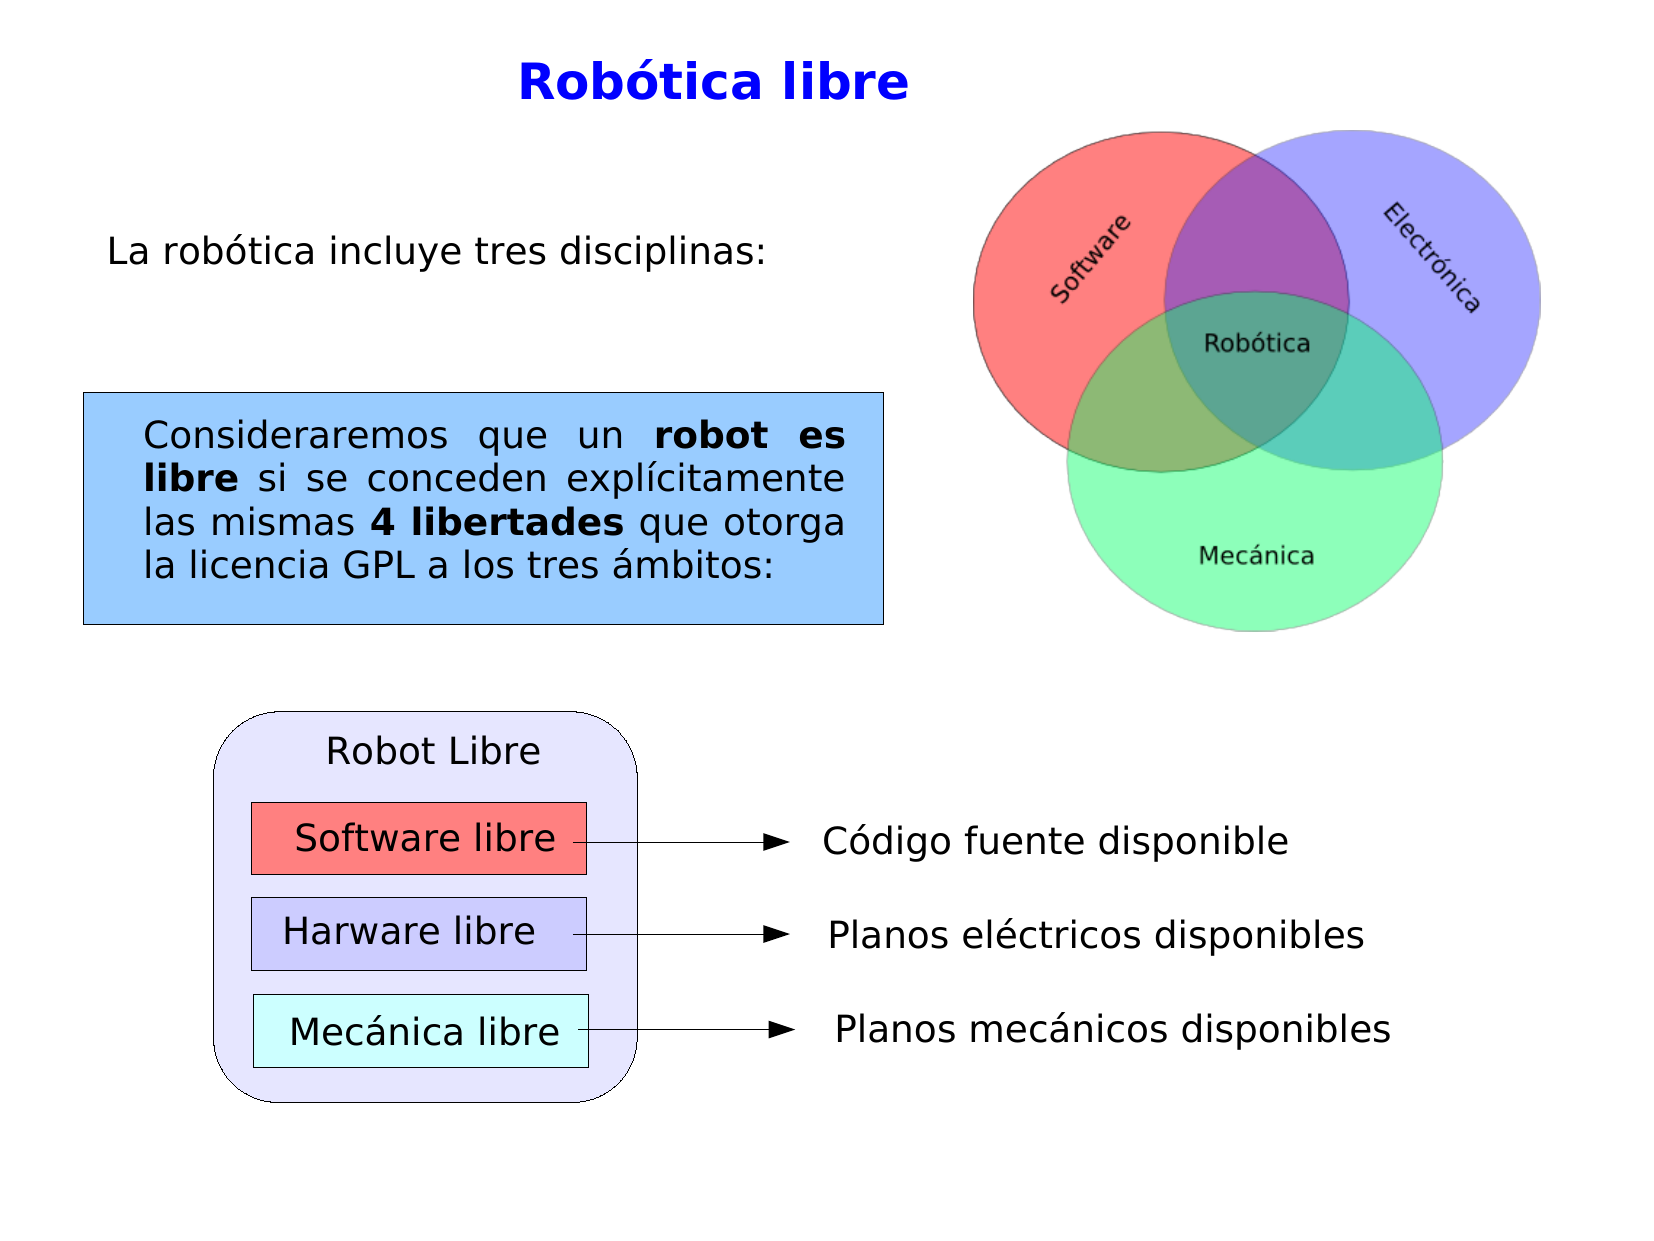

Robótica libre
 La robótica incluye tres disciplinas:
Consideraremos que un robot es libre si se conceden explícitamente las mismas 4 libertades que otorga la licencia GPL a los tres ámbitos:
Robot Libre
Software libre
Harware libre
Mecánica libre
Código fuente disponible
Planos eléctricos disponibles
Planos mecánicos disponibles